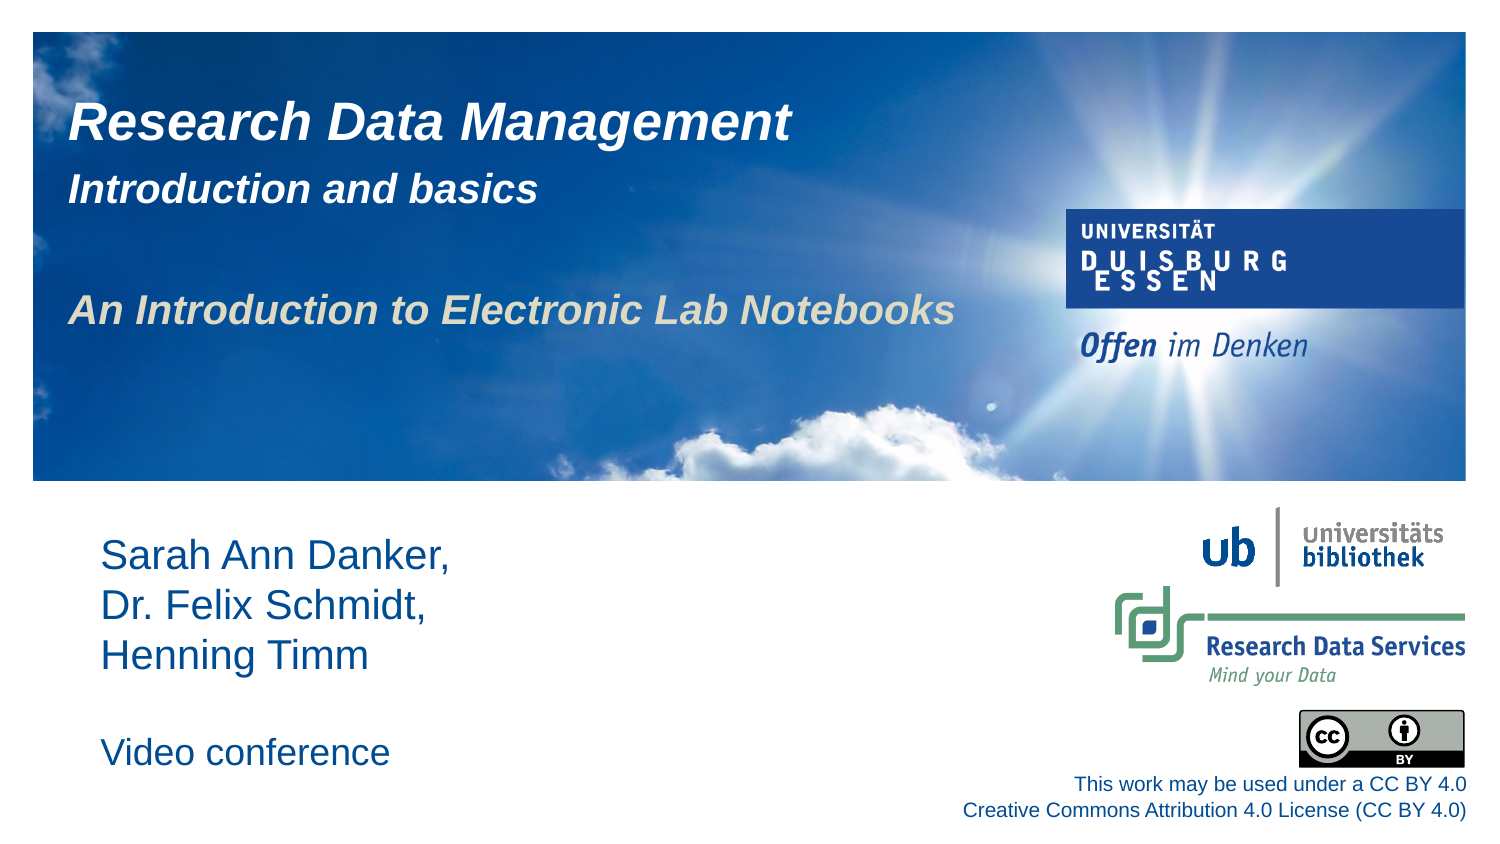

Research Data Management
Introduction and basics
An Introduction to Electronic Lab Notebooks
Sarah Ann Danker,
Dr. Felix Schmidt,
Henning Timm
Video conference
This work may be used under a CC BY 4.0
Creative Commons Attribution 4.0 License (CC BY 4.0)